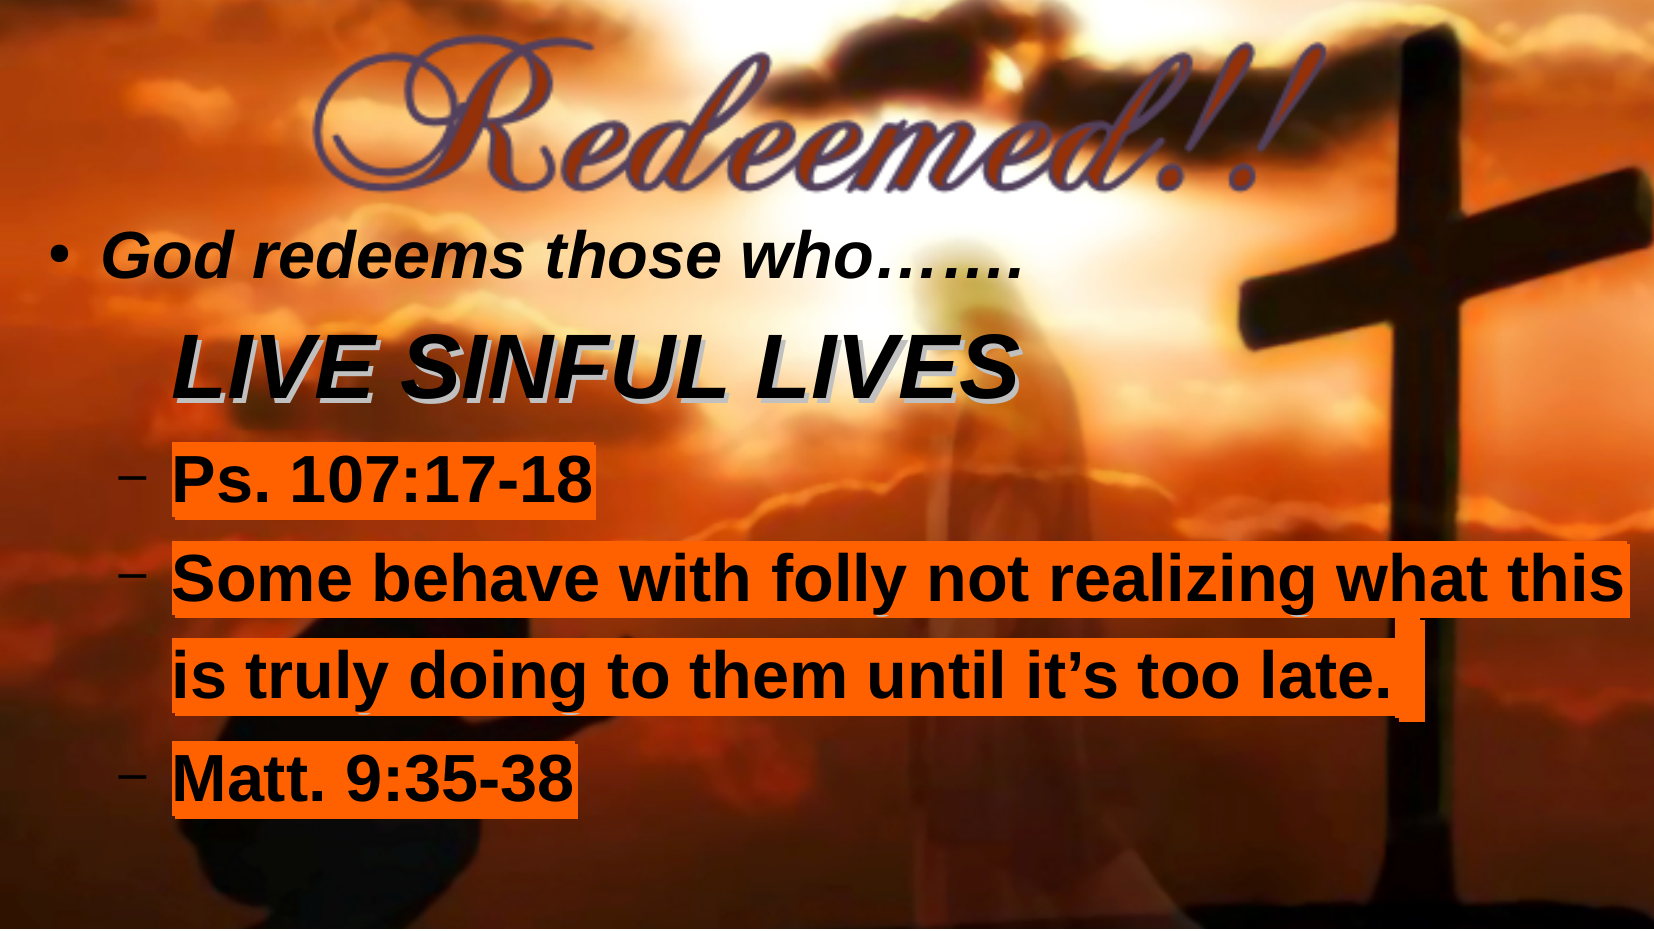

# God redeems those who…….
LIVE SINFUL LIVES
Ps. 107:17-18
Some behave with folly not realizing what this is truly doing to them until it’s too late.
Matt. 9:35-38